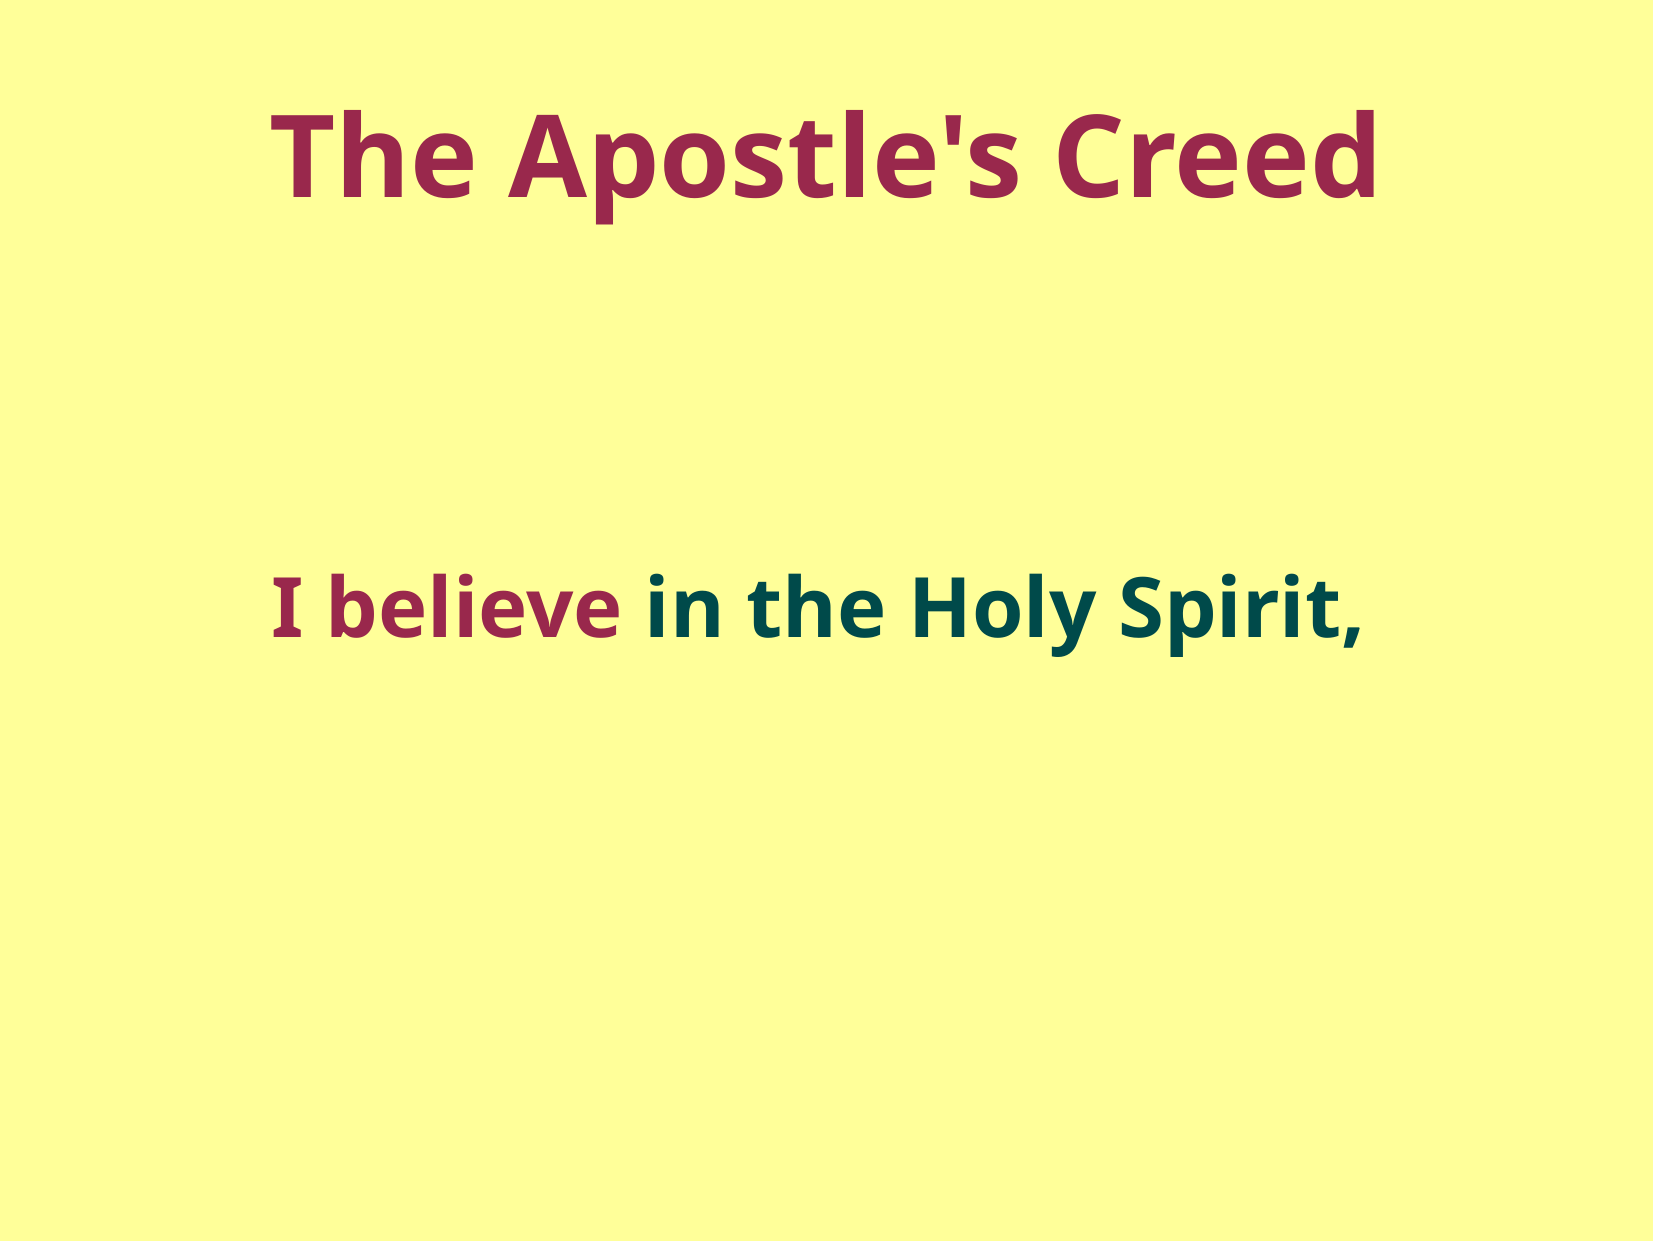

# The Apostle's Creed
I believe in the Holy Spirit,